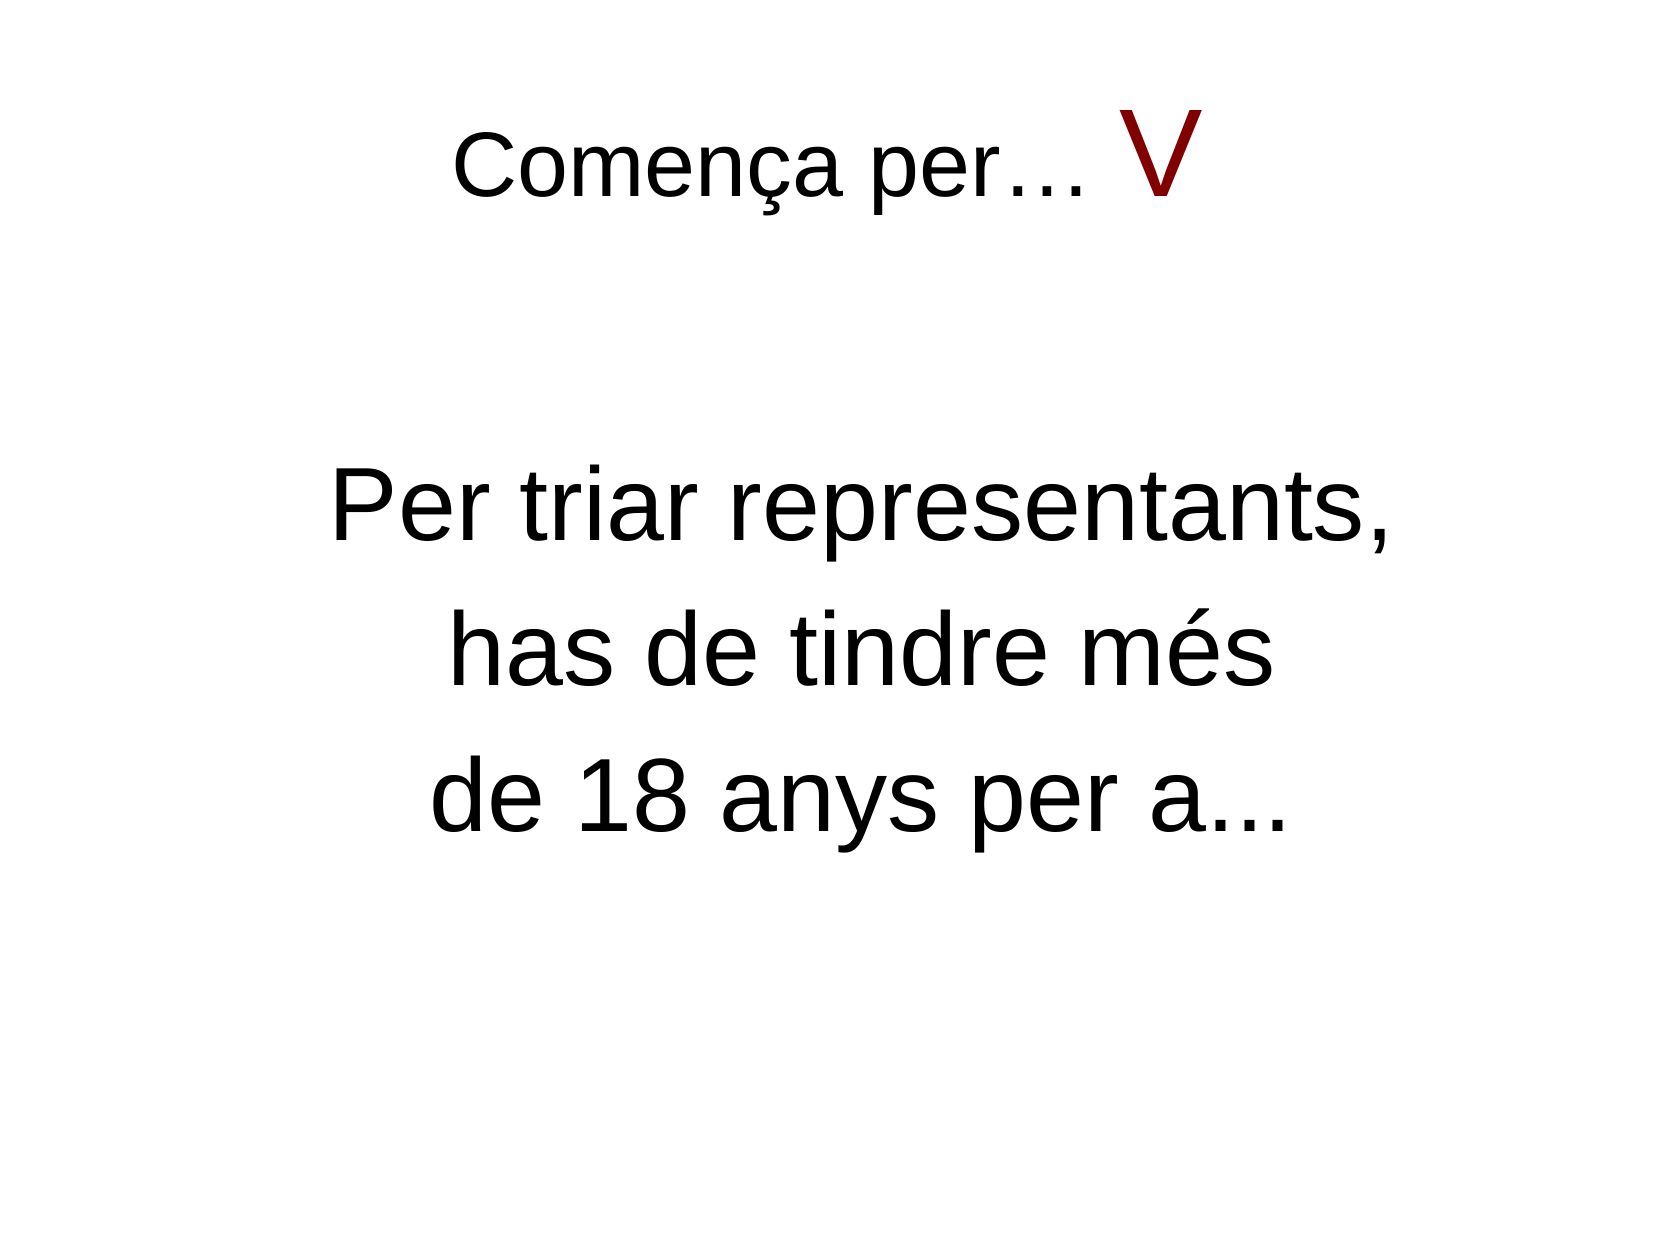

# Comença per… V
Per triar representants,
has de tindre més
de 18 anys per a...